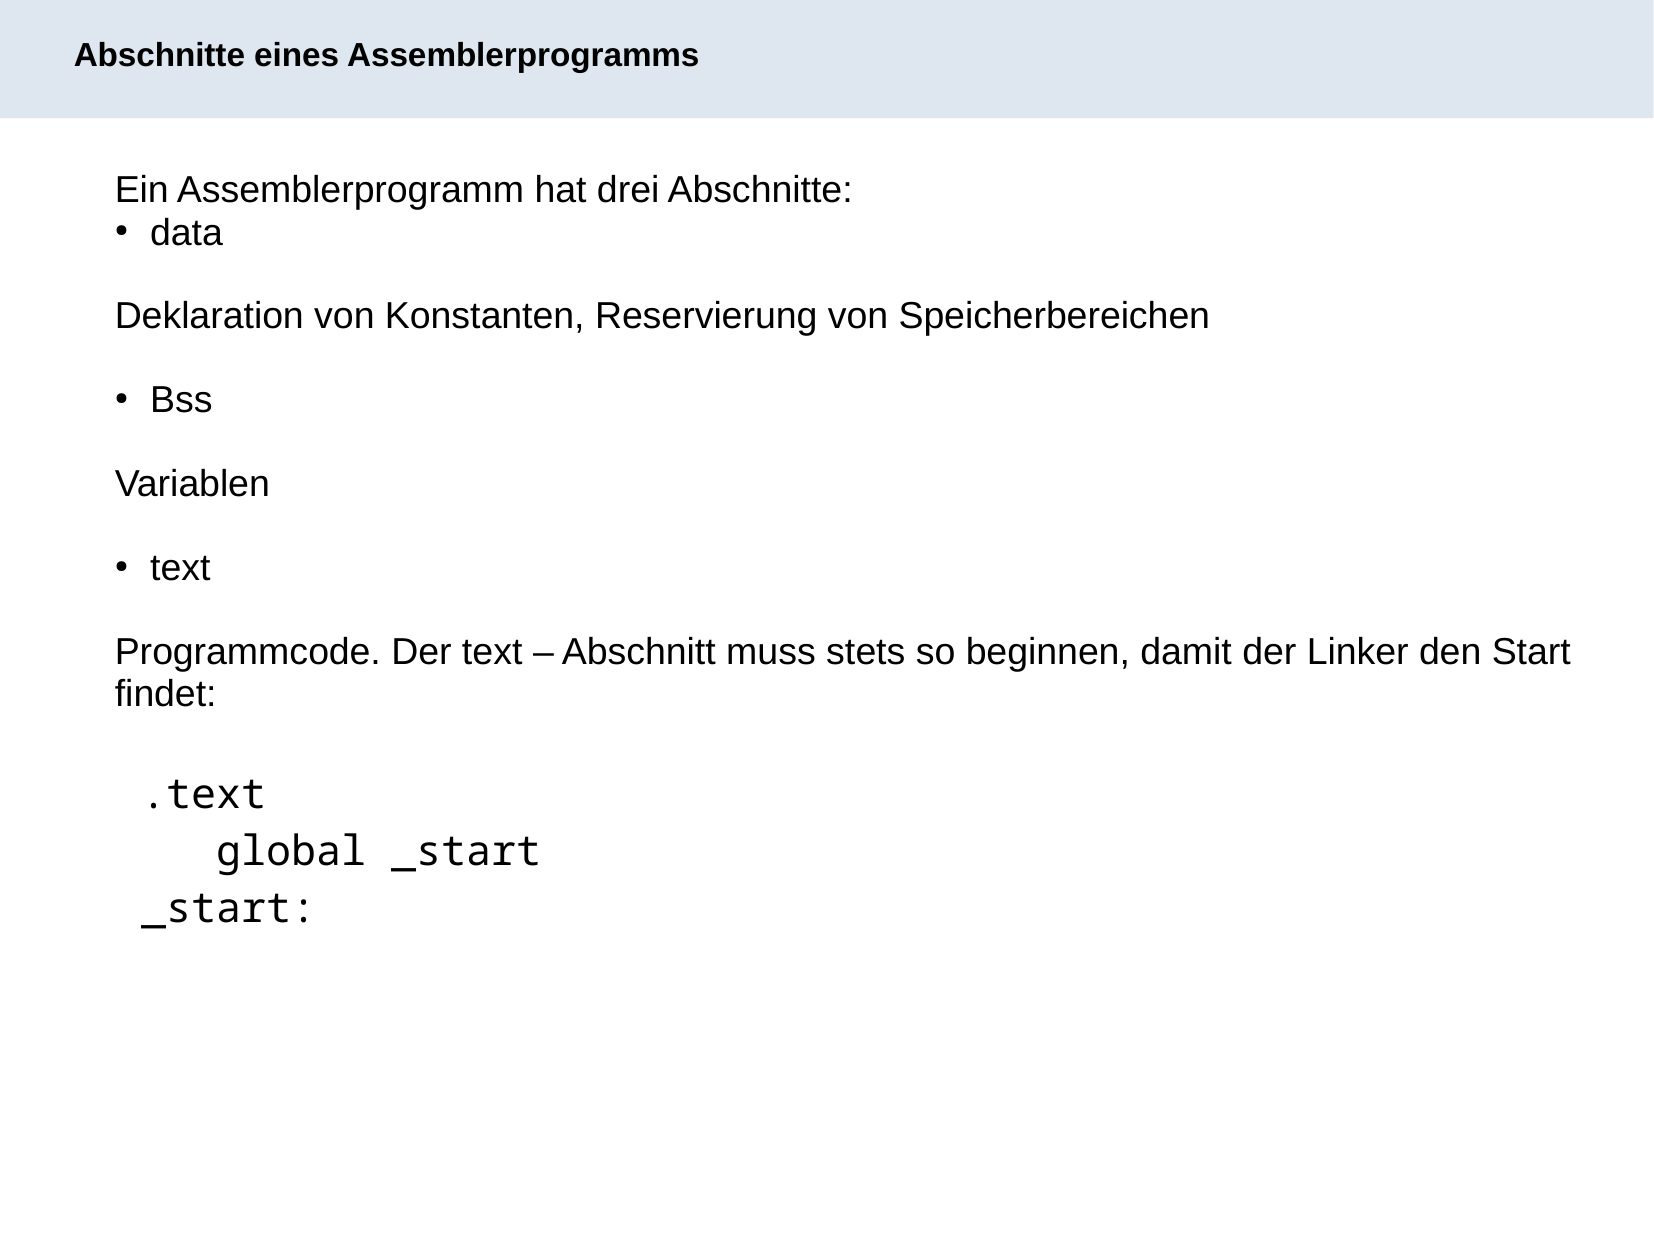

Abschnitte eines Assemblerprogramms
Ein Assemblerprogramm hat drei Abschnitte:
data
Deklaration von Konstanten, Reservierung von Speicherbereichen
Bss
Variablen
text
Programmcode. Der text – Abschnitt muss stets so beginnen, damit der Linker den Start
findet:
.text
 global _start
_start: